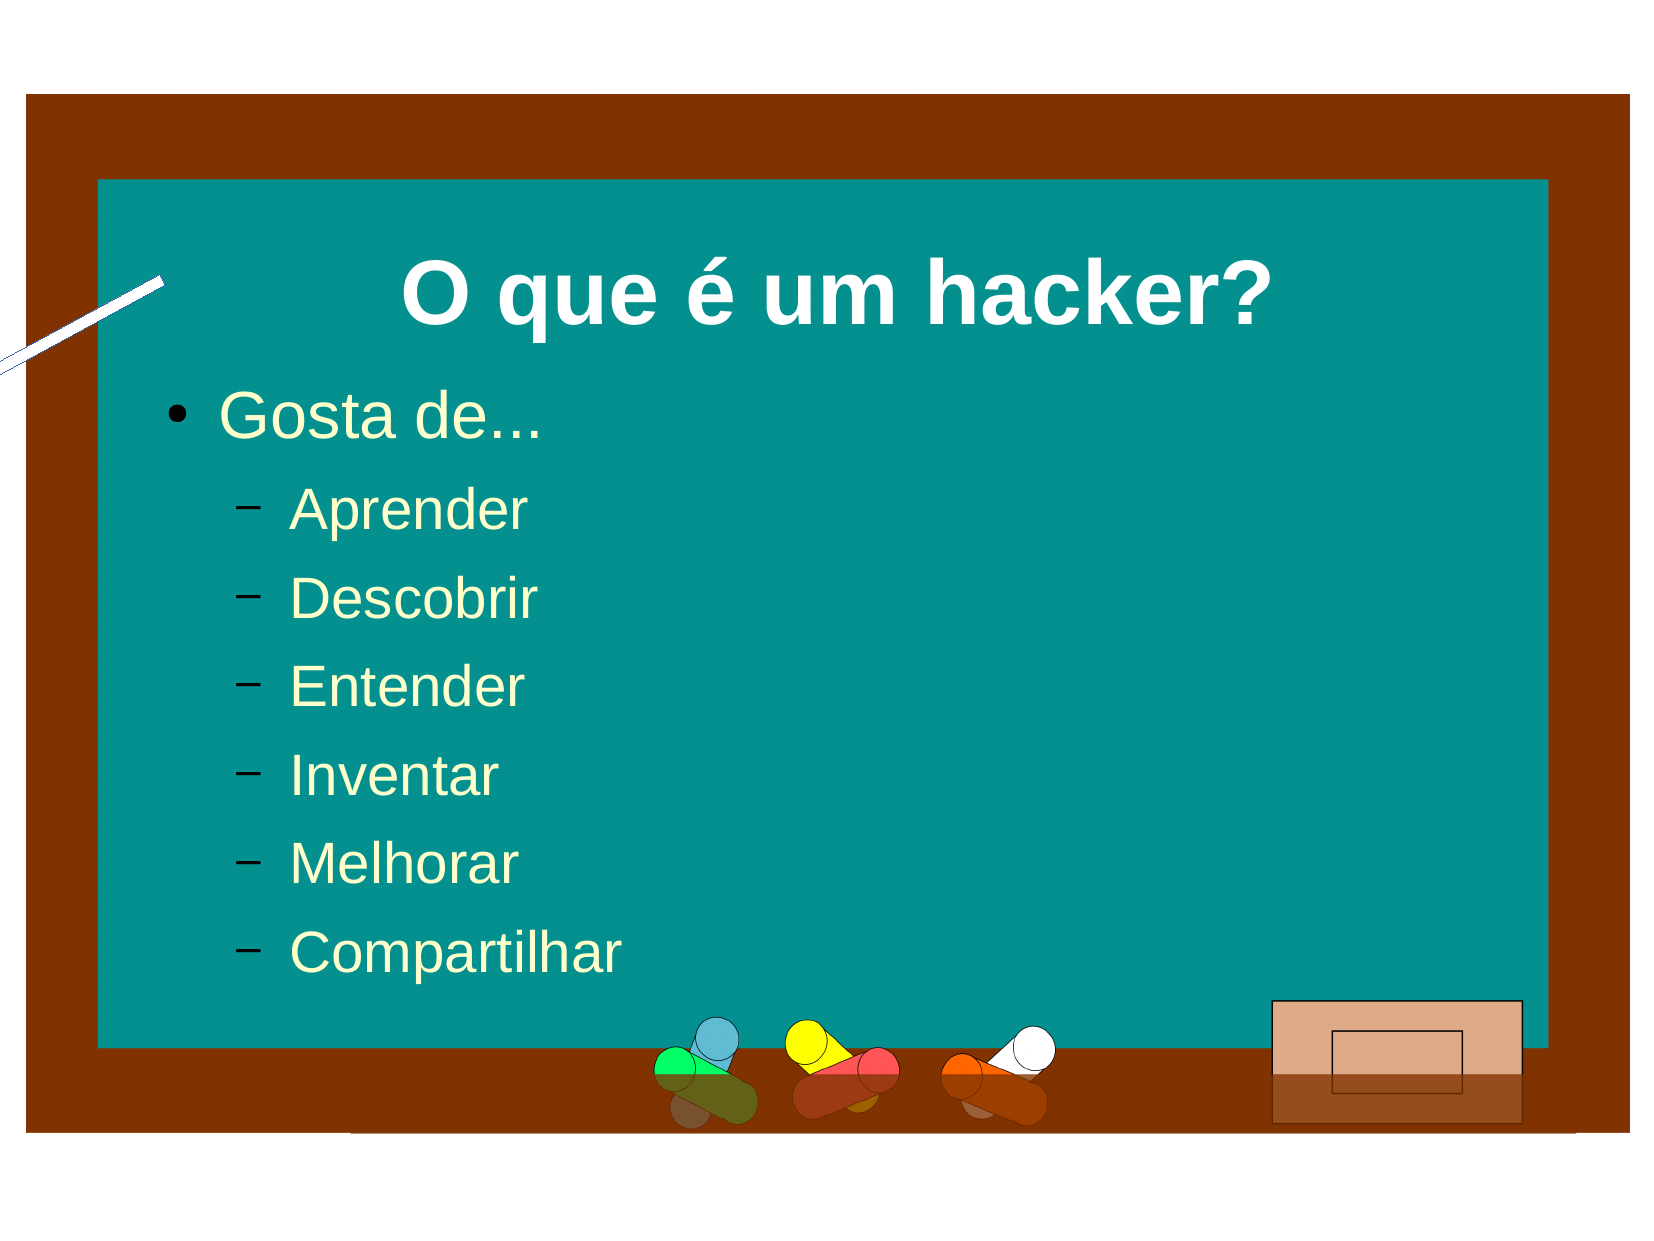

# O que é um hacker?
Gosta de...
Aprender
Descobrir
Entender
Inventar
Melhorar
Compartilhar